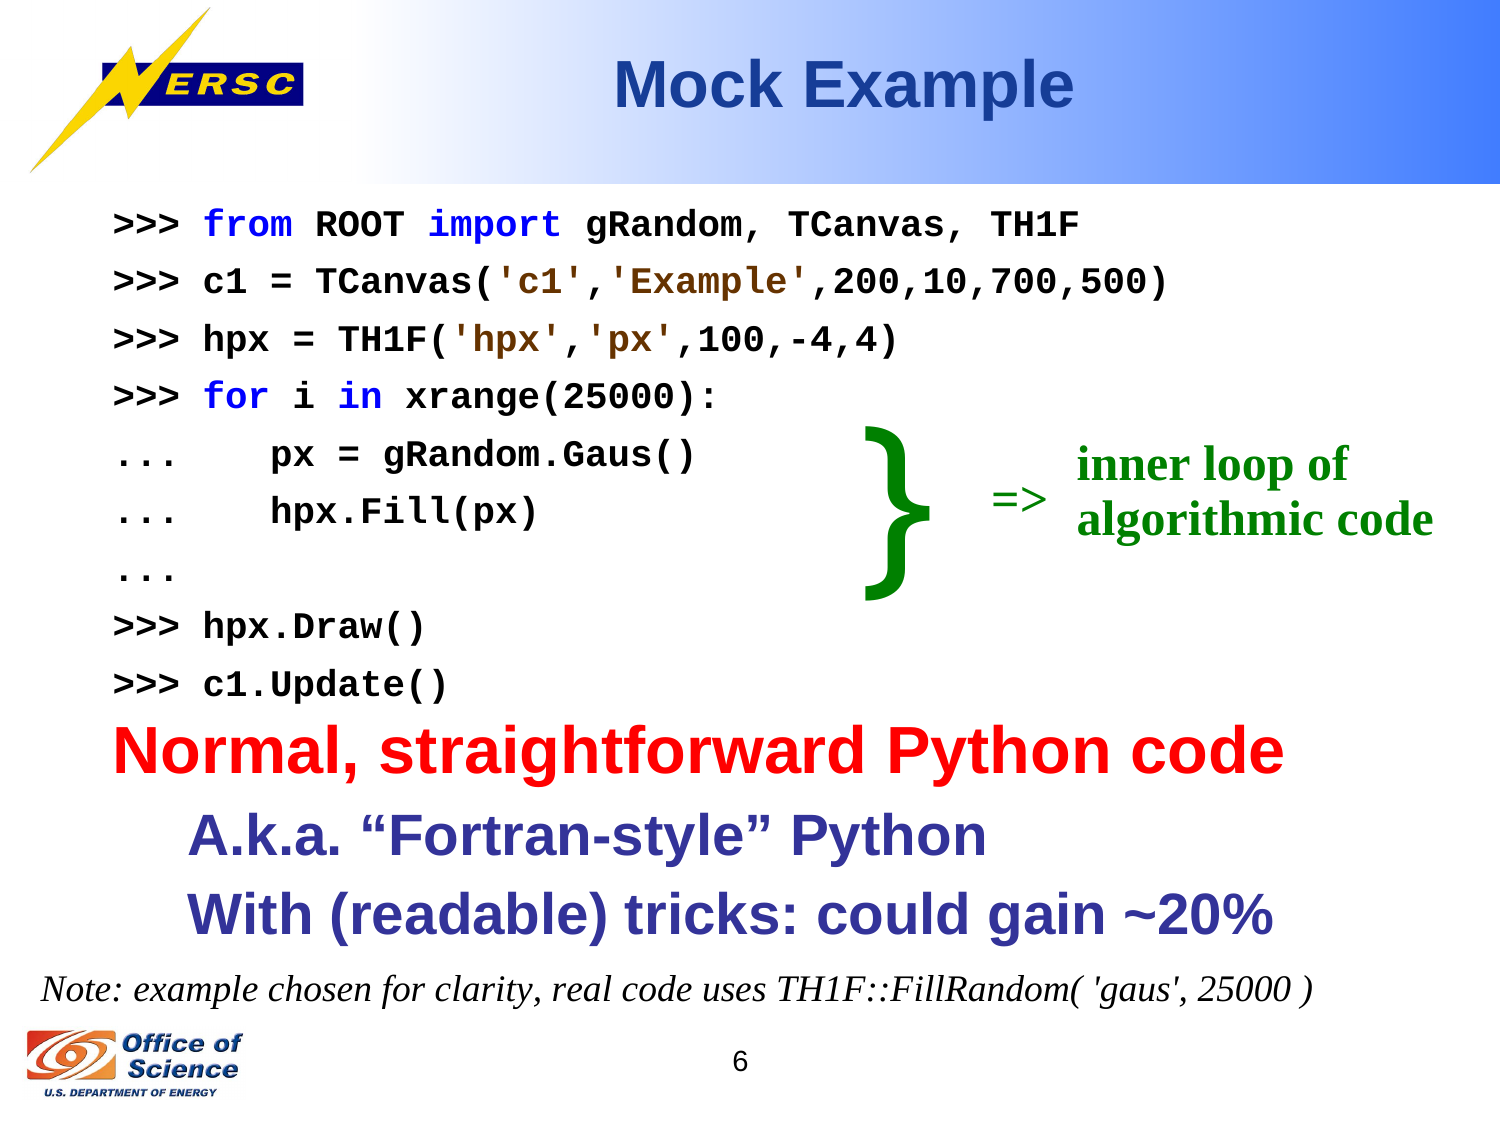

# Mock Example
Normal, straightforward Python code
A.k.a. “Fortran-style” Python
With (readable) tricks: could gain ~20%
>>> from ROOT import gRandom, TCanvas, TH1F
>>> c1 = TCanvas('c1','Example',200,10,700,500)
>>> hpx = TH1F('hpx','px',100,-4,4)
>>> for i in xrange(25000):
... px = gRandom.Gaus()
... hpx.Fill(px)
...
>>> hpx.Draw()
>>> c1.Update()
}
inner loop of
algorithmic code
=>
Note: example chosen for clarity, real code uses TH1F::FillRandom( 'gaus', 25000 )